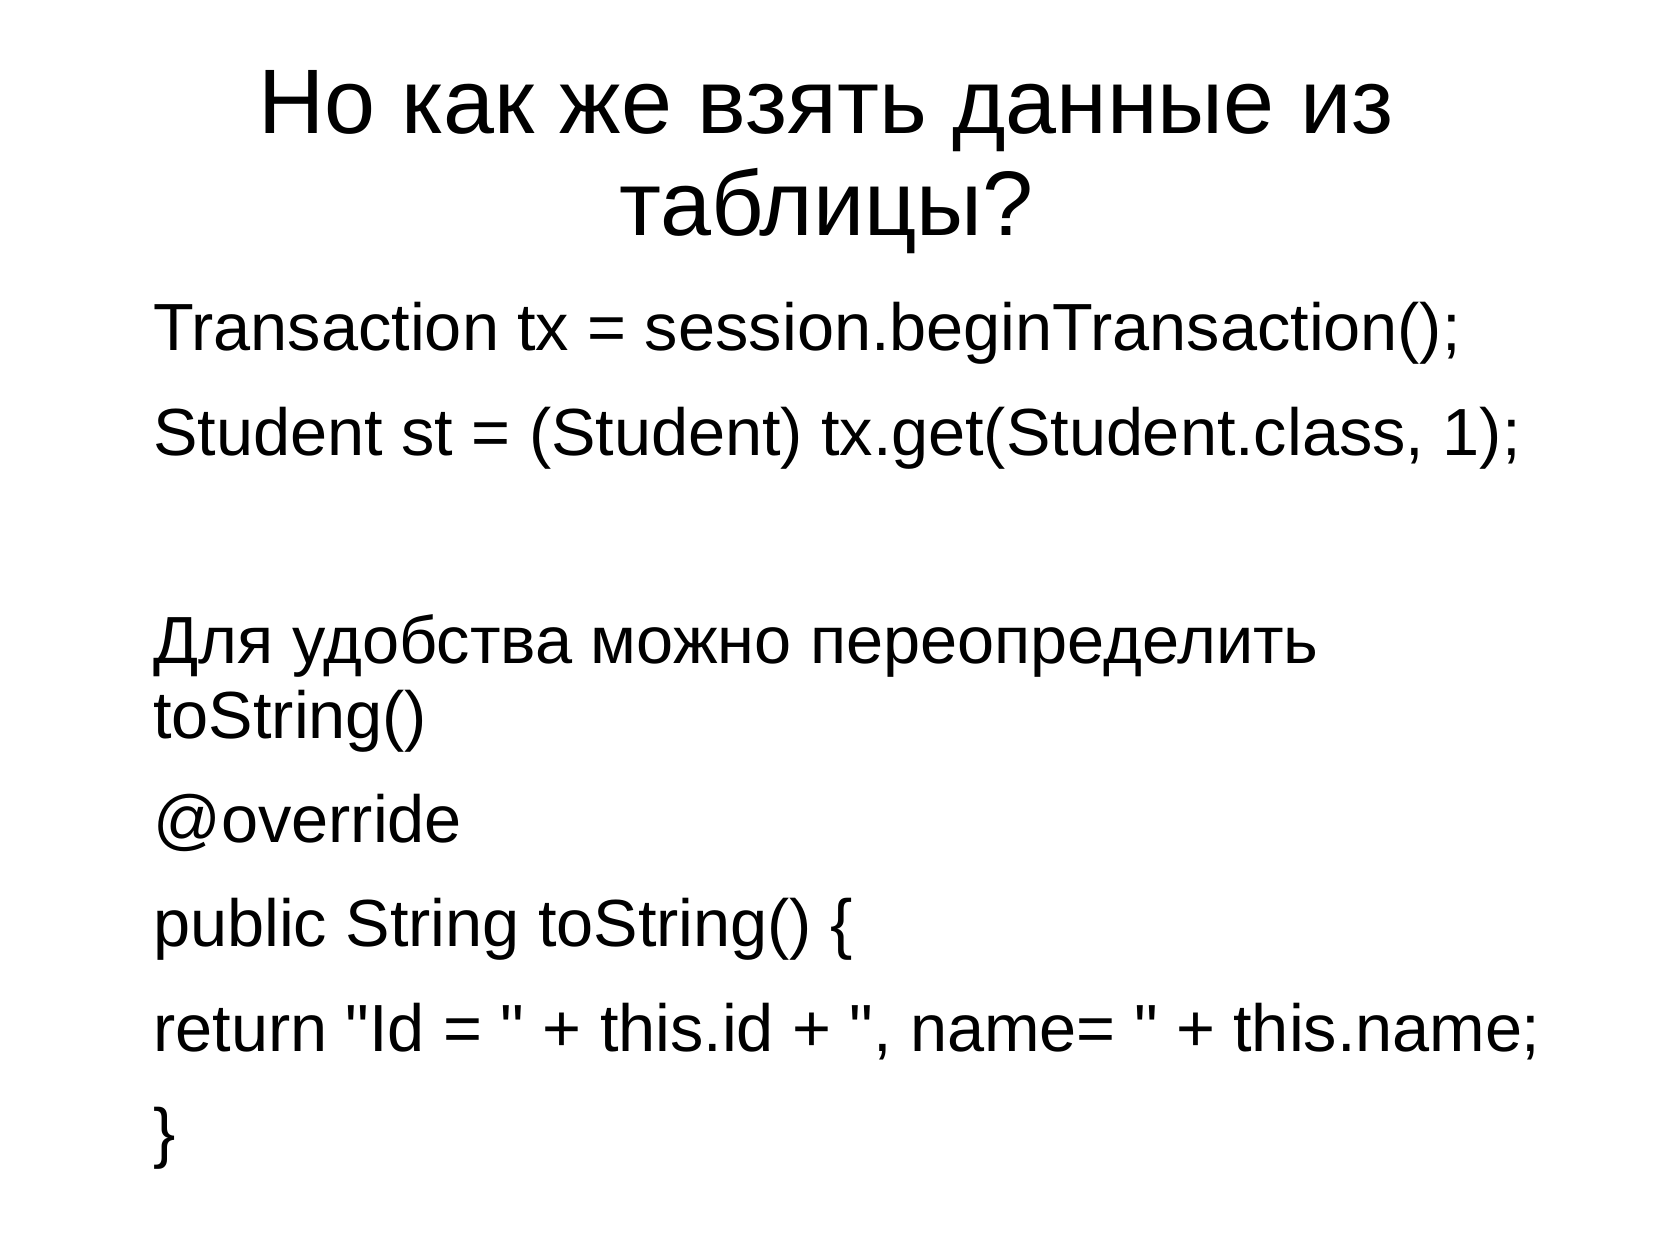

# Но как же взять данные из таблицы?
Transaction tx = session.beginTransaction();
Student st = (Student) tx.get(Student.class, 1);
Для удобства можно переопределить toString()
@override
public String toString() {
return "Id = " + this.id + ", name= " + this.name;
}